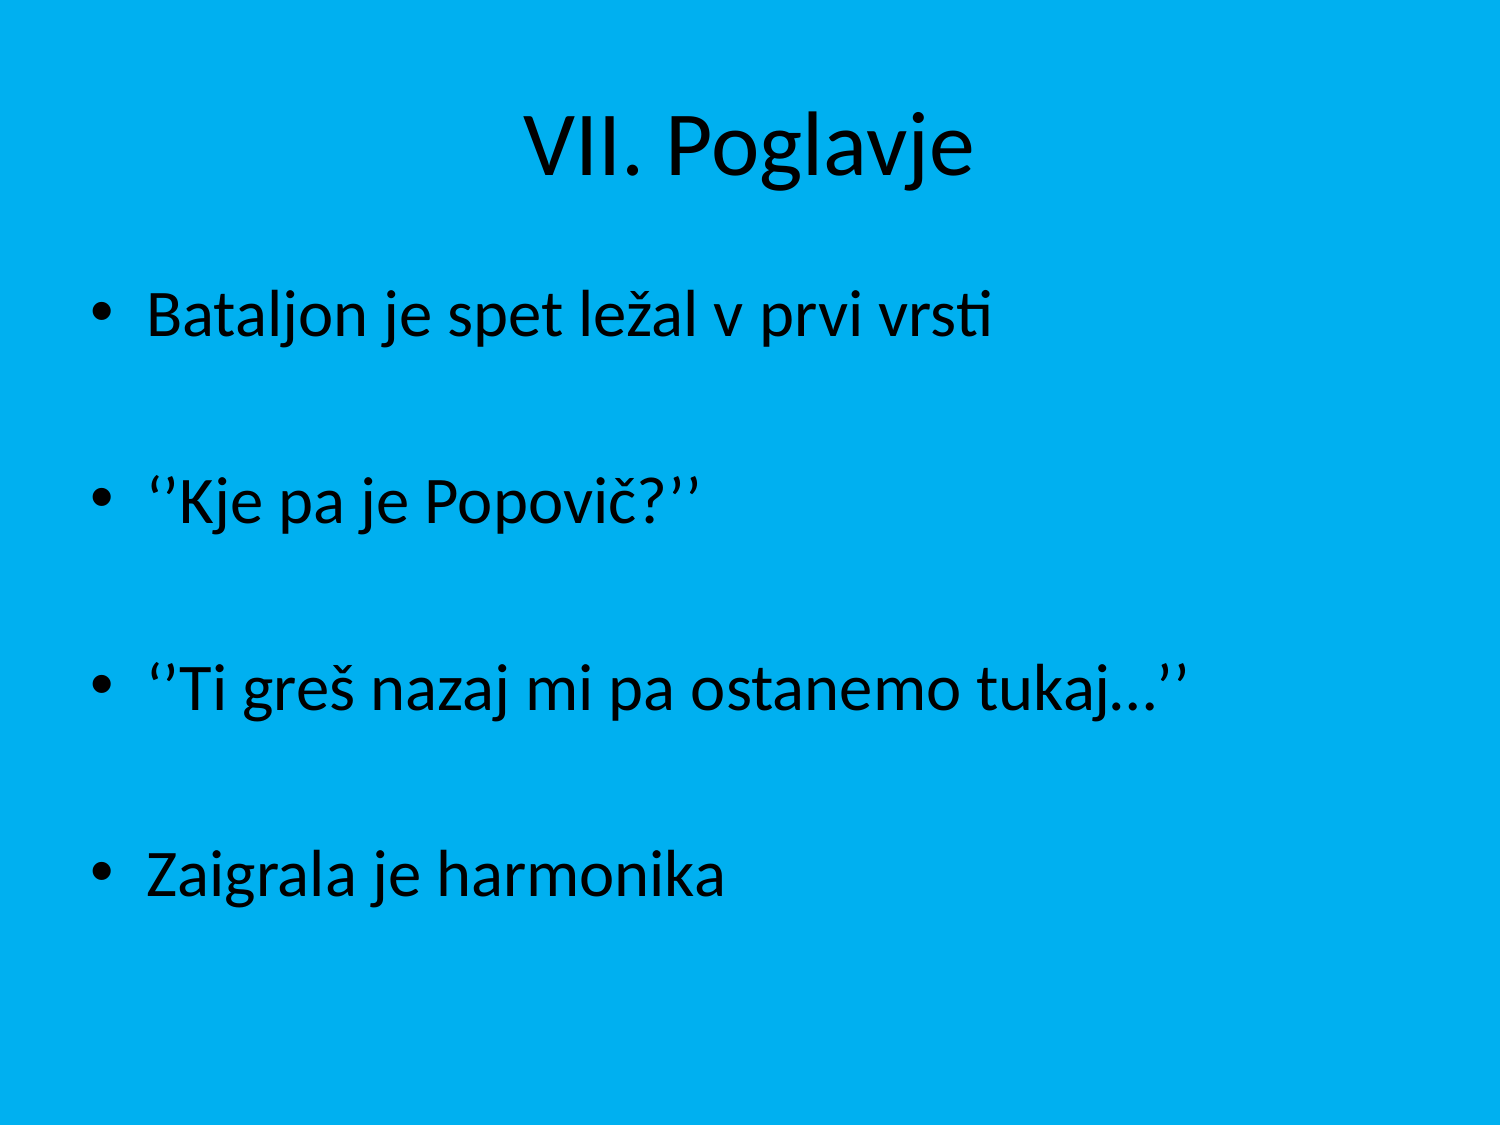

# VII. Poglavje
Bataljon je spet ležal v prvi vrsti
‘’Kje pa je Popovič?’’
‘’Ti greš nazaj mi pa ostanemo tukaj…’’
Zaigrala je harmonika